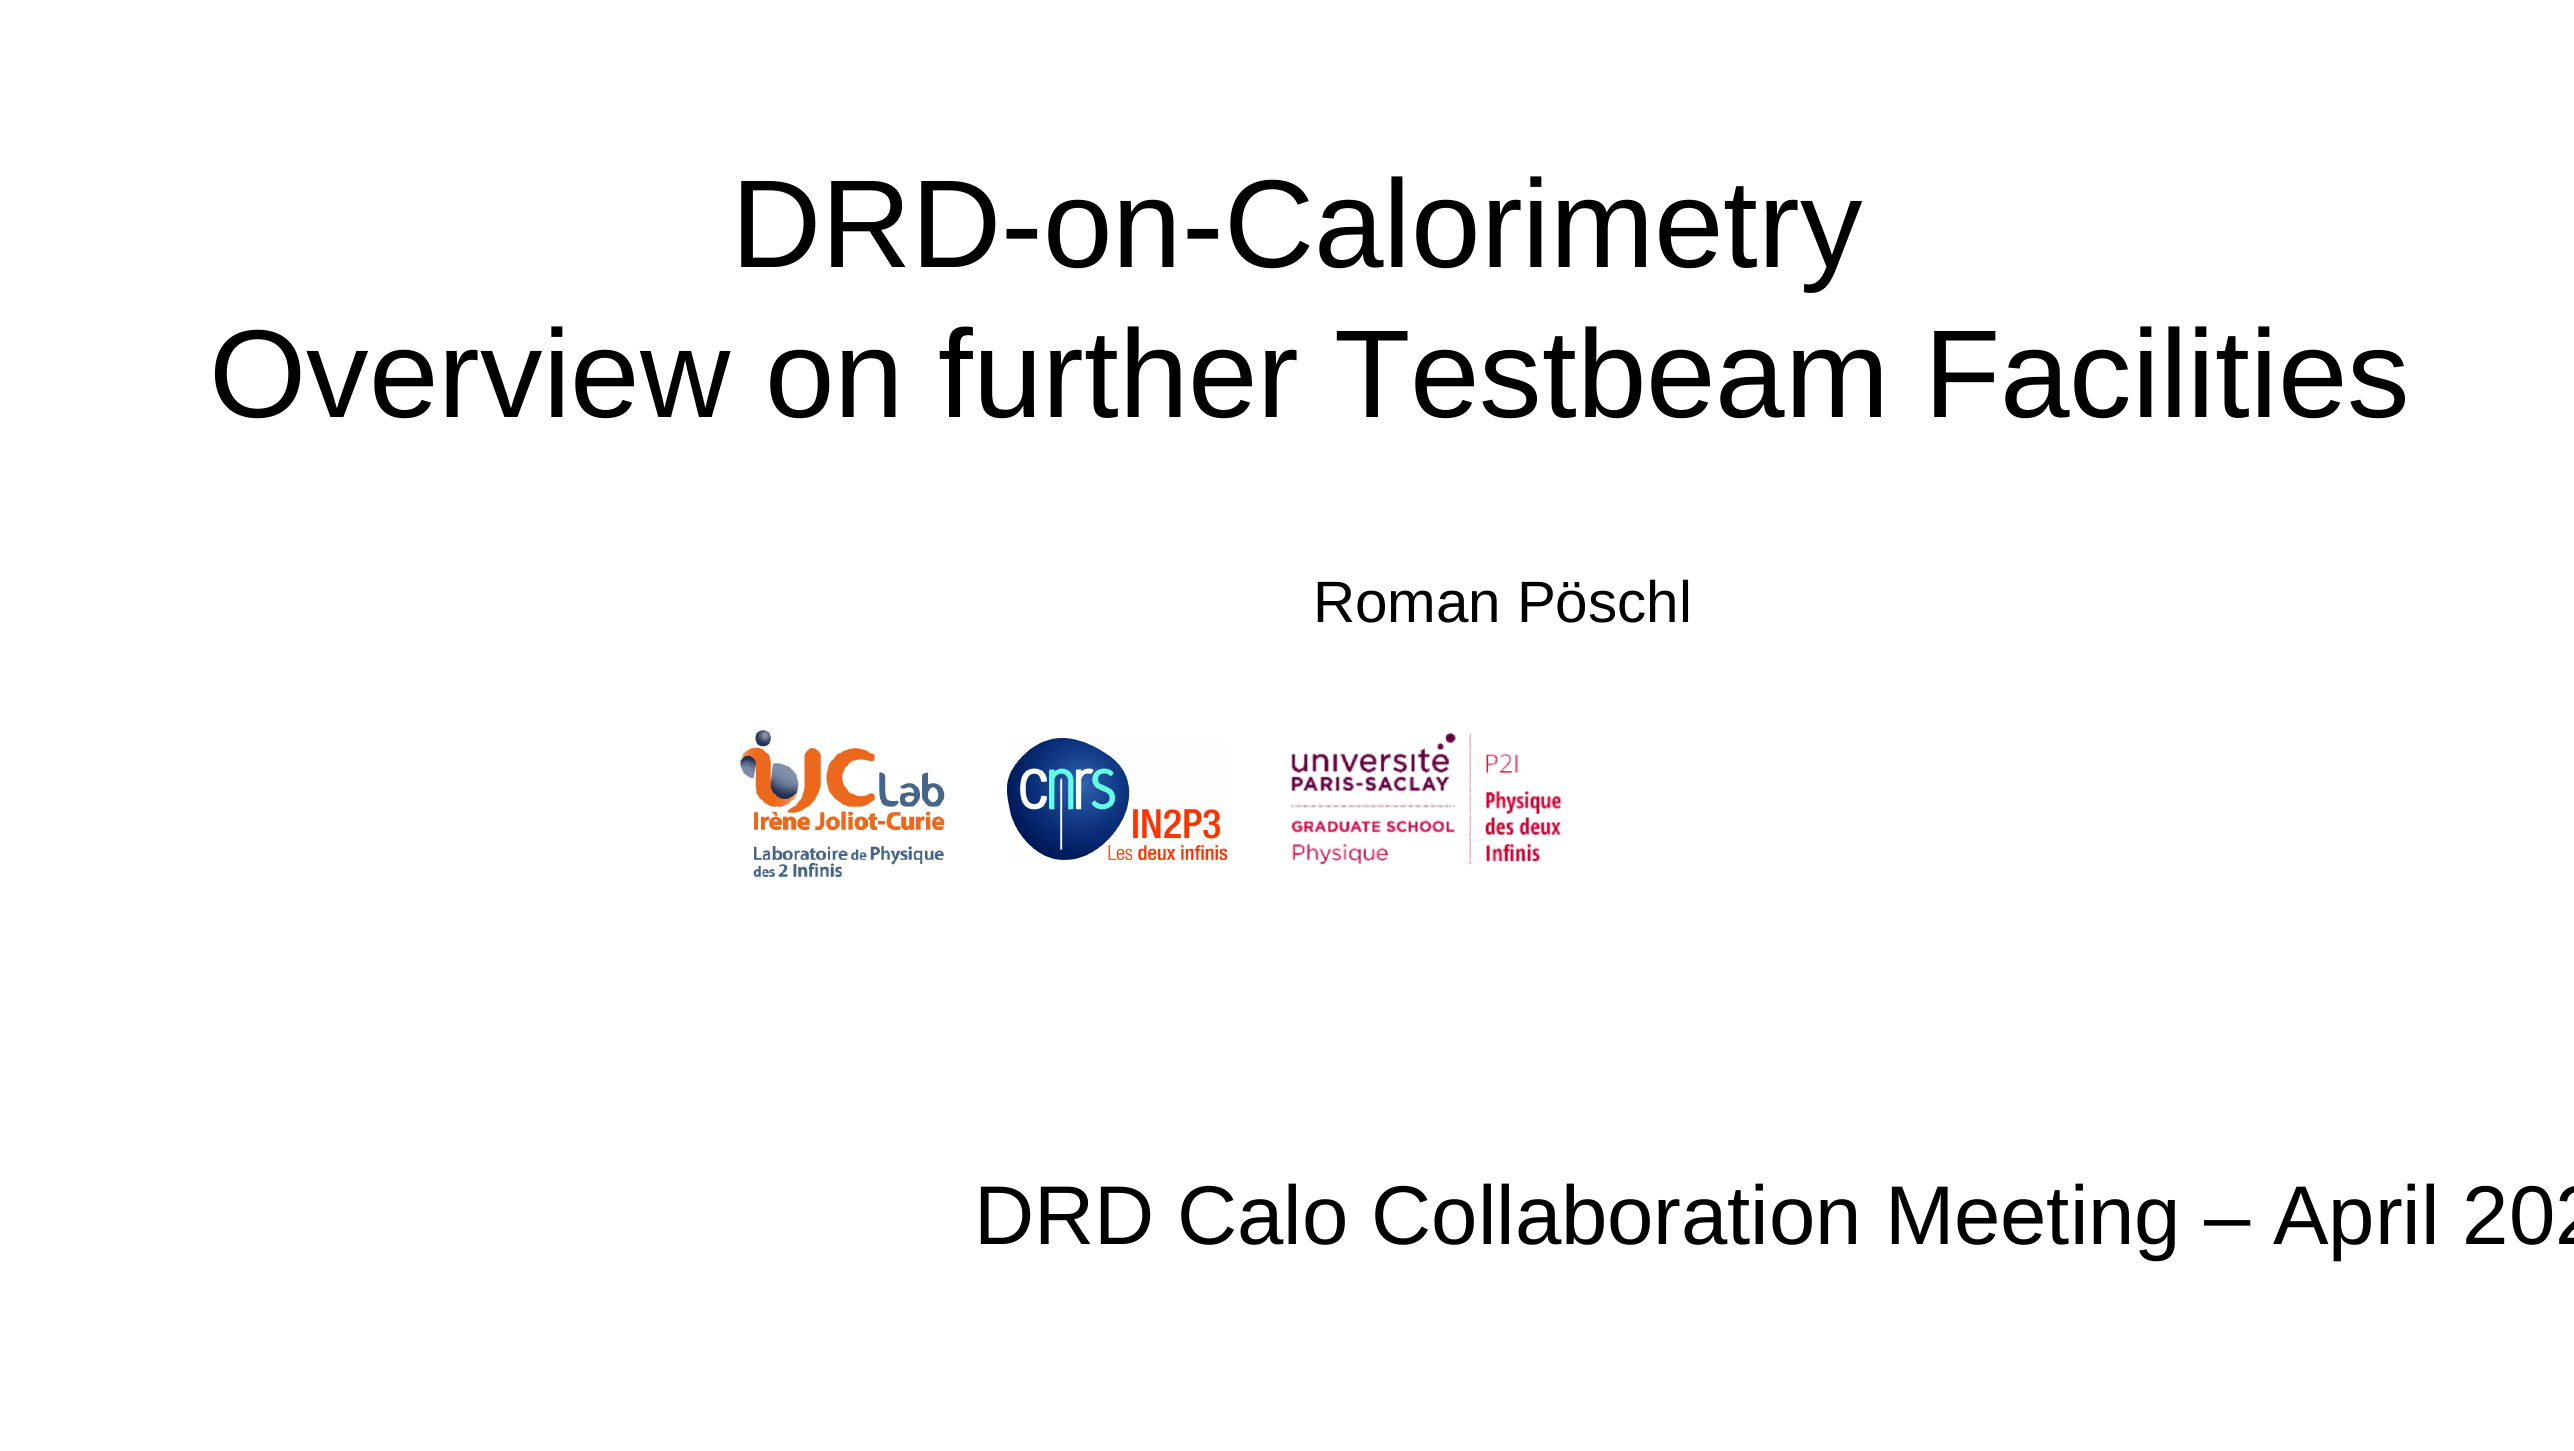

DRD-on-Calorimetry
Overview on further Testbeam Facilities
 Roman Pöschl
DRD Calo Collaboration Meeting – April 2024